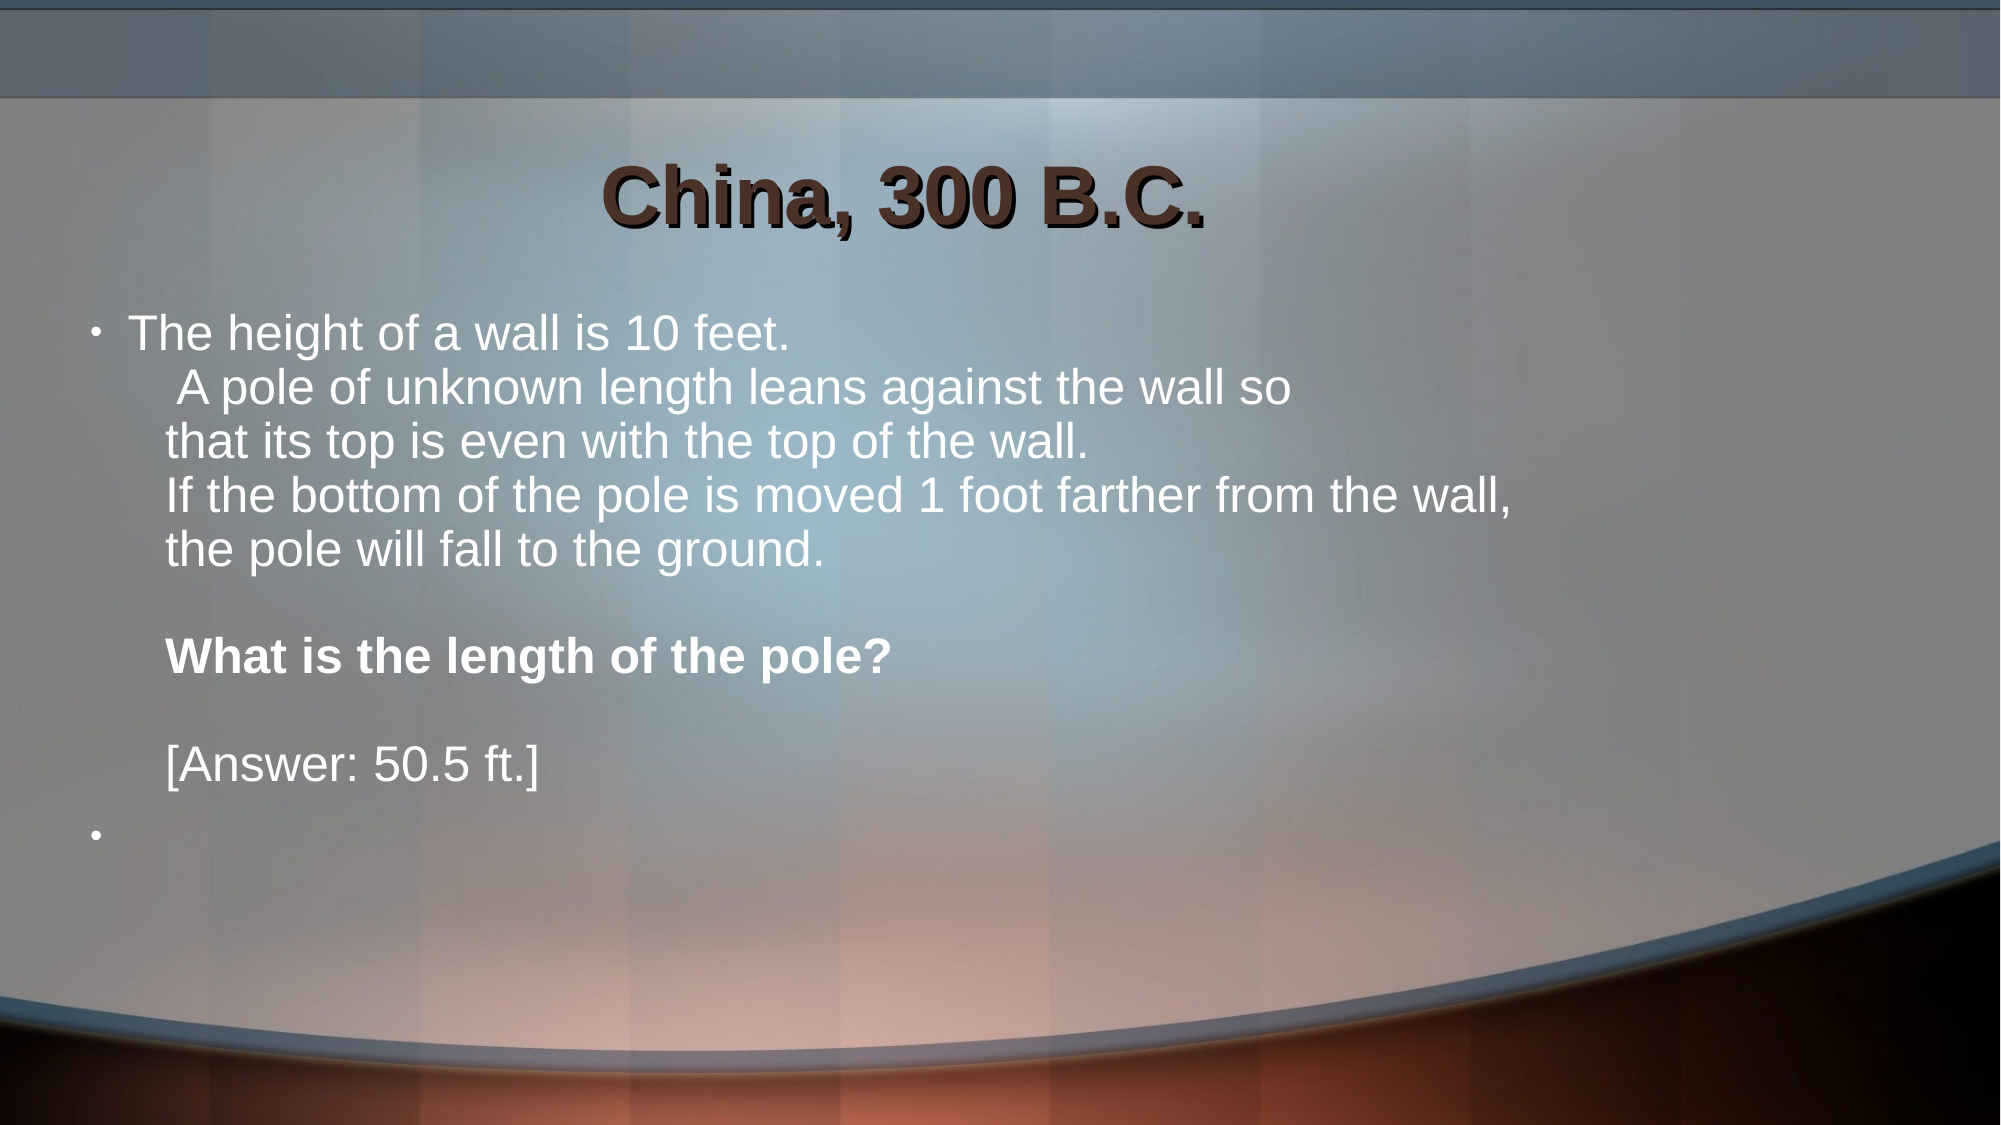

# China, 300 B.C.
The height of a wall is 10 feet.
 A pole of unknown length leans against the wall so
that its top is even with the top of the wall.
If the bottom of the pole is moved 1 foot farther from the wall,
the pole will fall to the ground.
What is the length of the pole?
[Answer: 50.5 ft.]